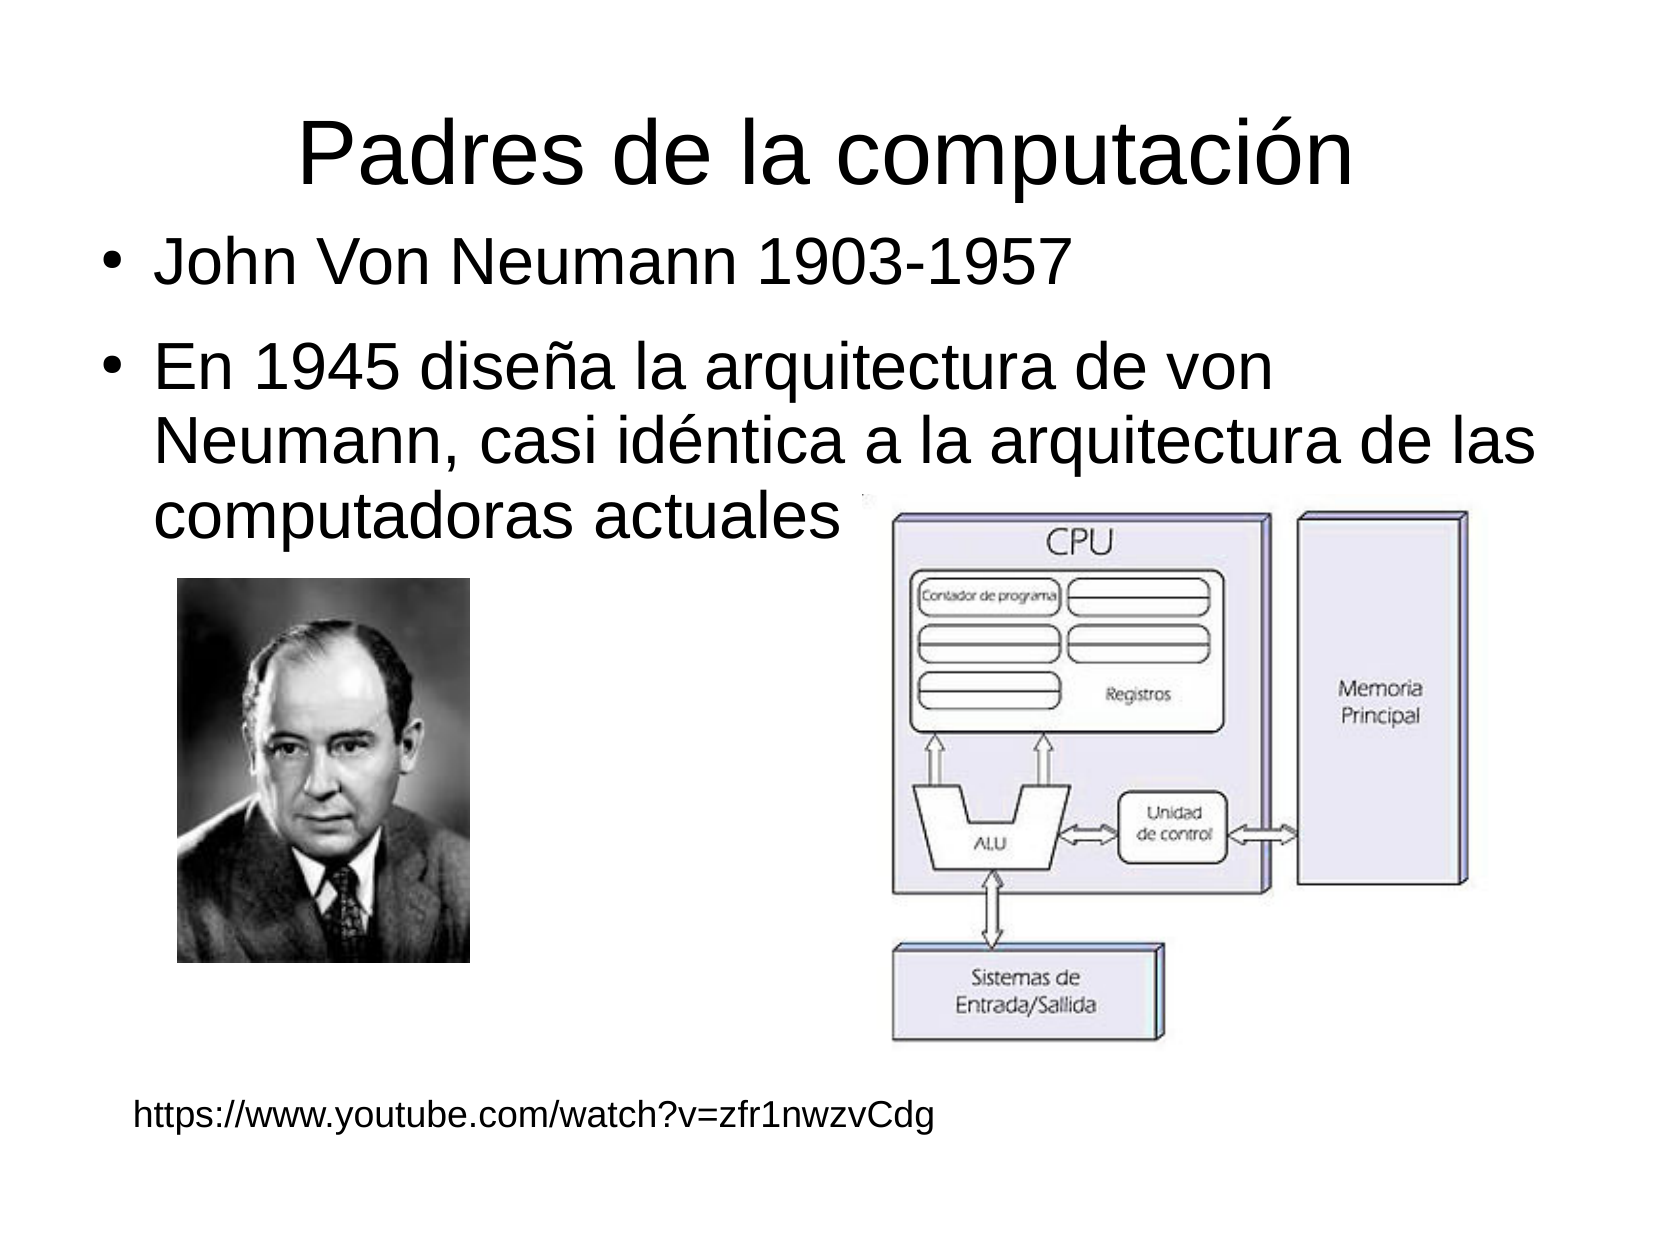

# Padres de la computación
John Von Neumann 1903-1957
En 1945 diseña la arquitectura de von Neumann, casi idéntica a la arquitectura de las computadoras actuales
https://www.youtube.com/watch?v=zfr1nwzvCdg